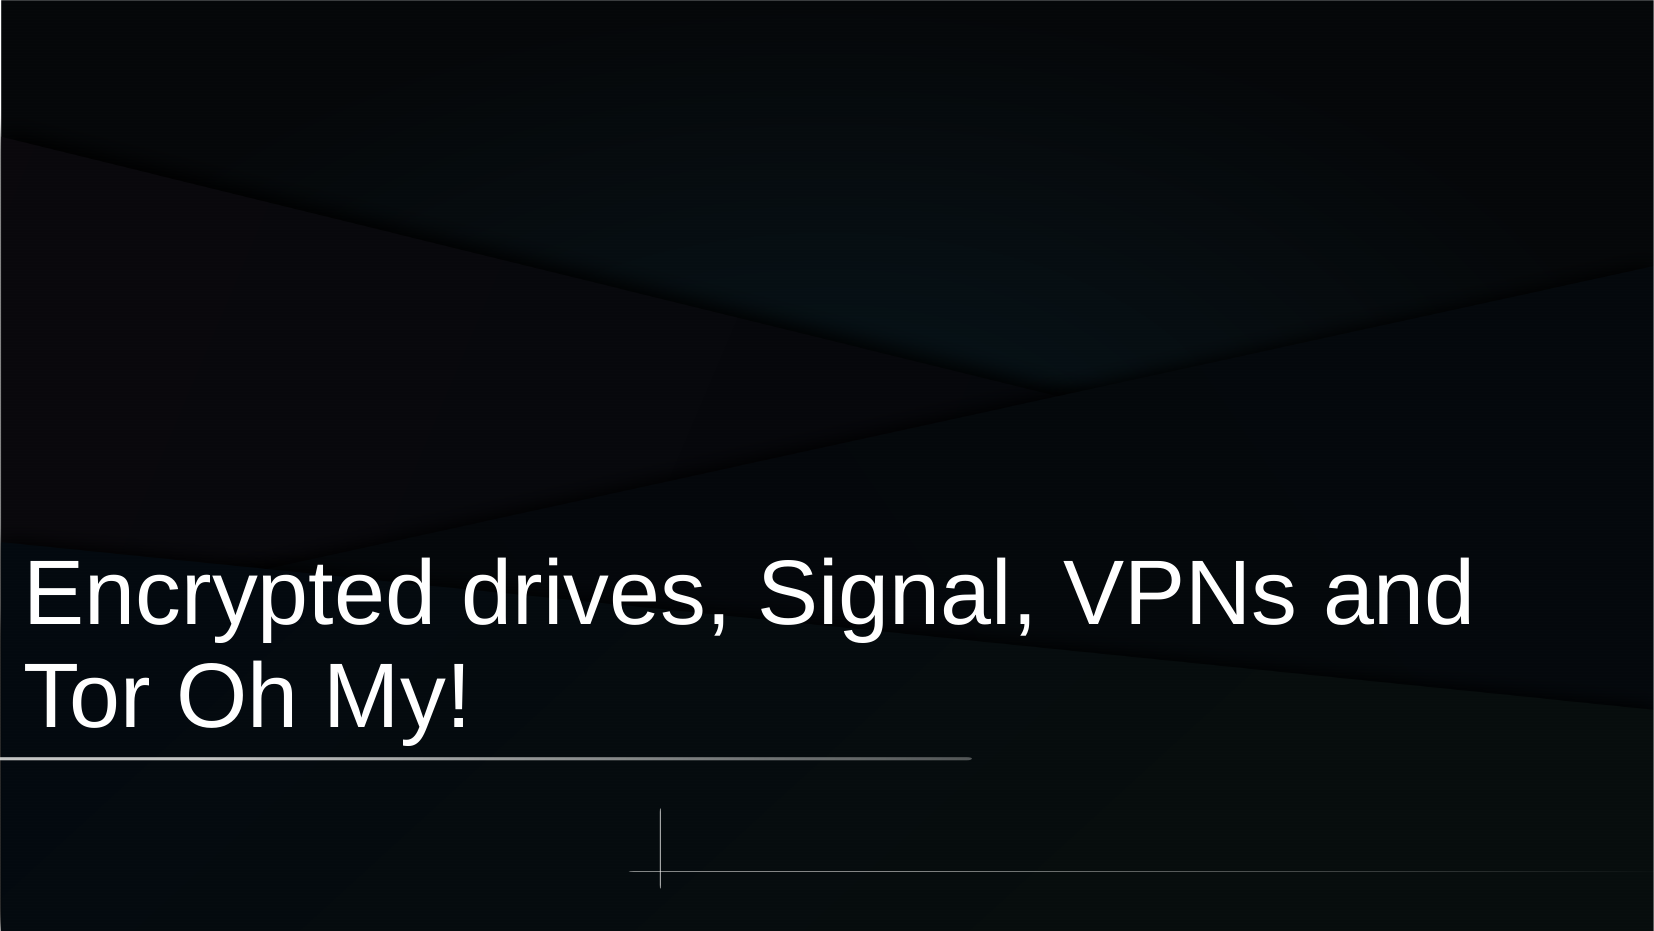

# Encrypted drives, Signal, VPNs and Tor Oh My!